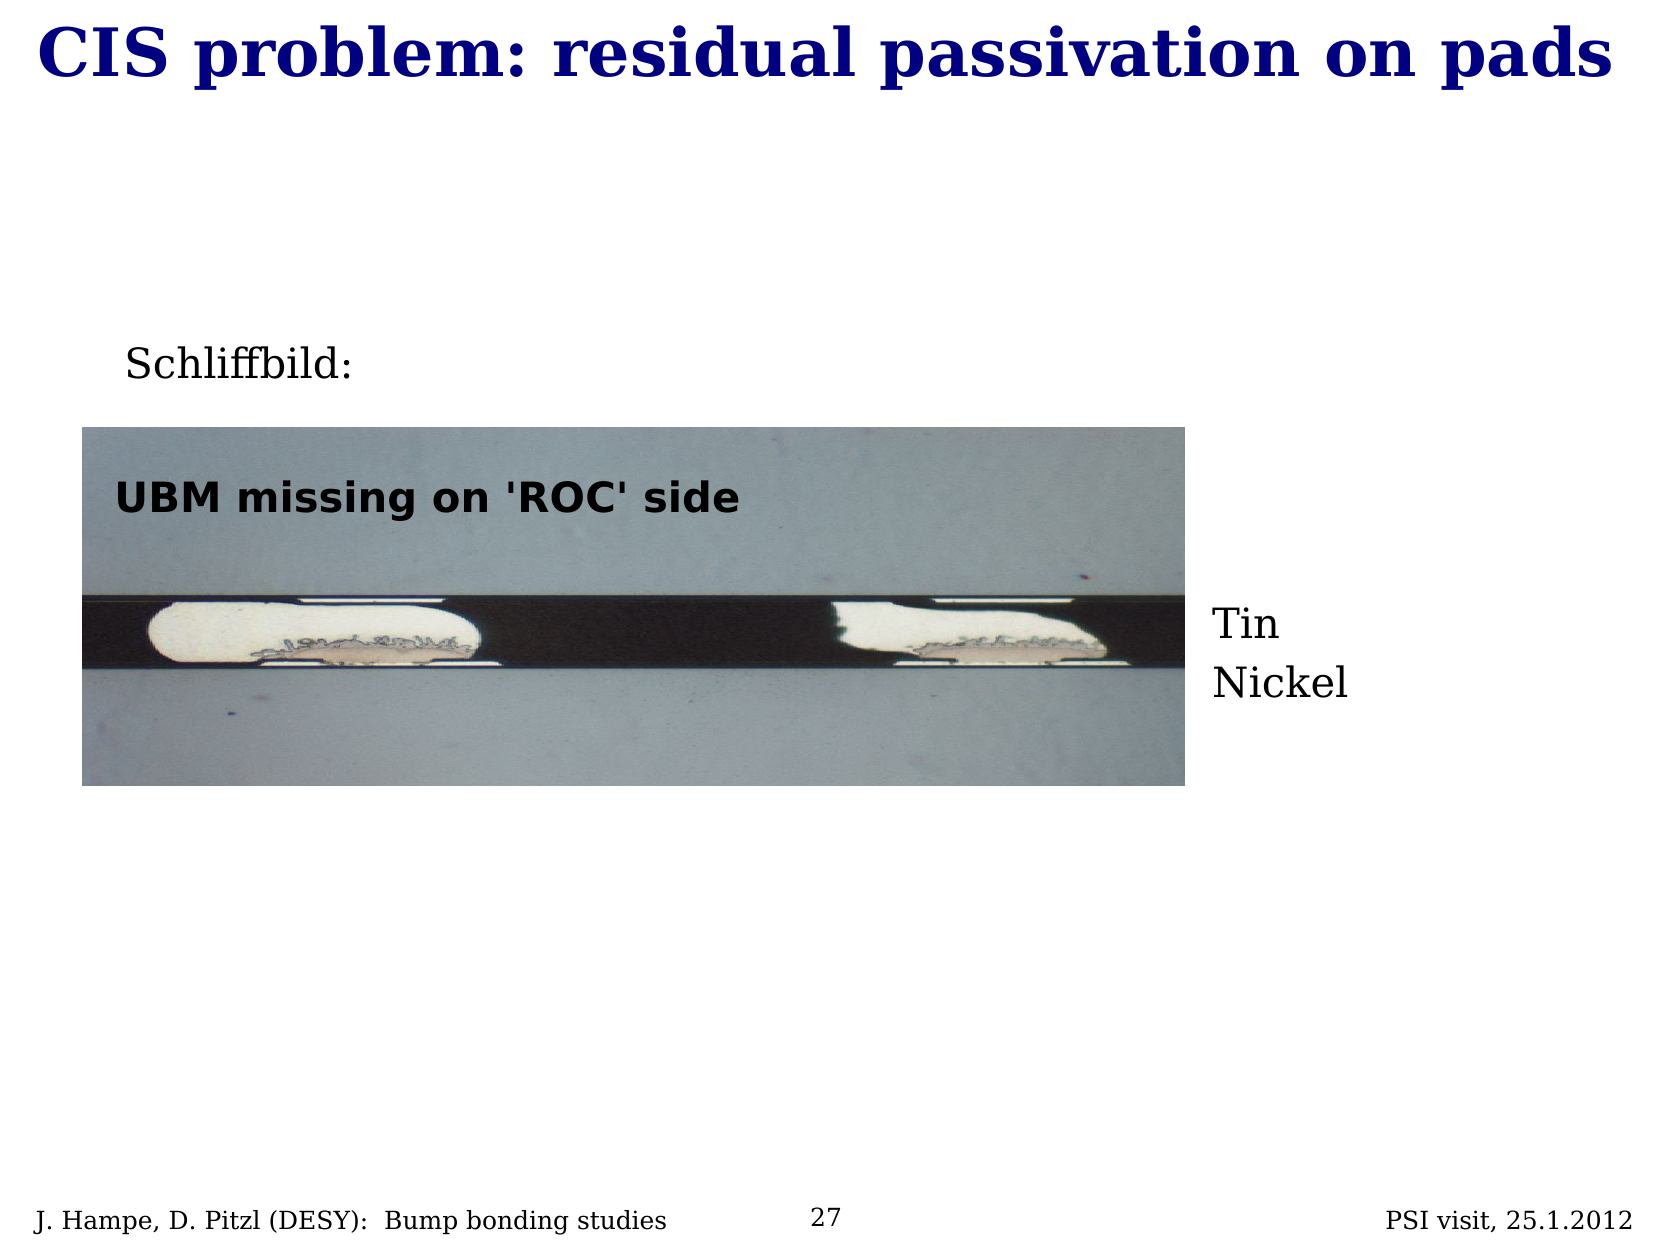

# CIS problem: residual passivation on pads
Schliffbild:
UBM missing on 'ROC' side
Tin
Nickel